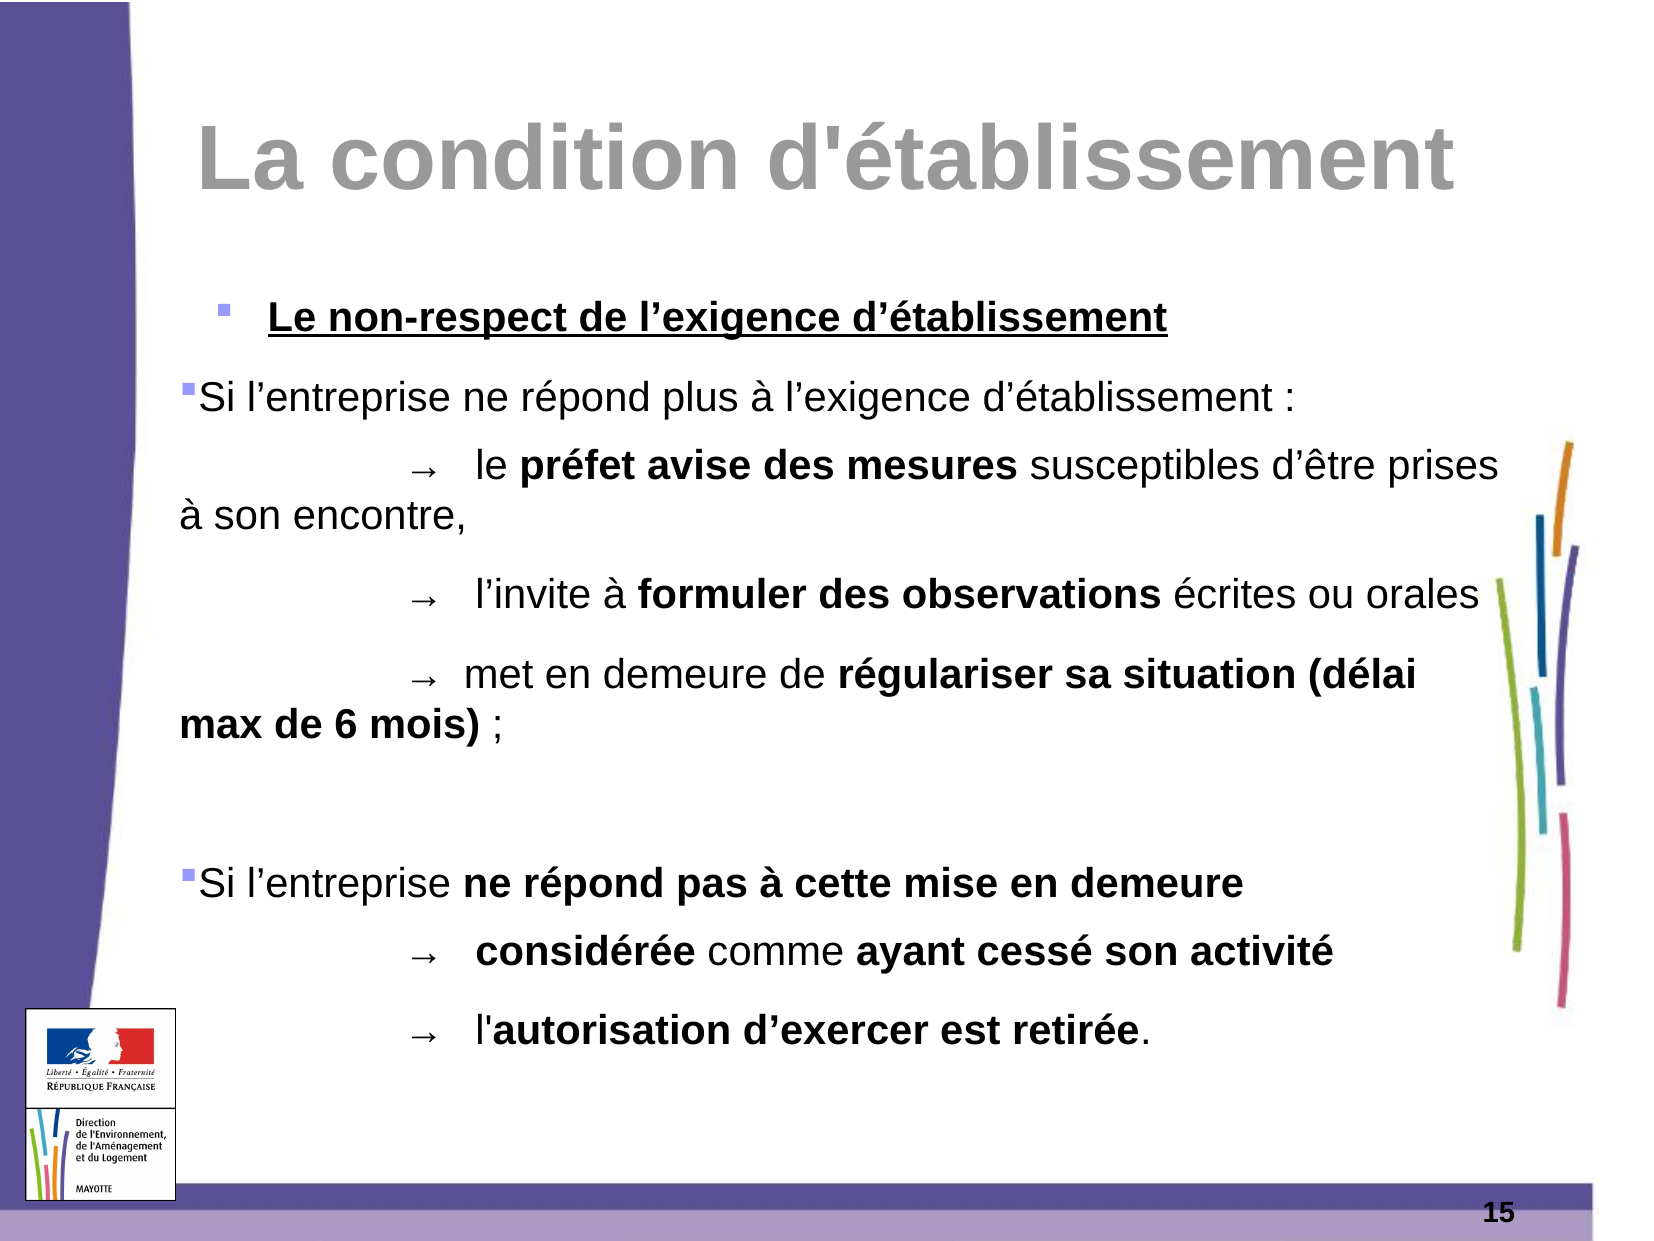

# La condition d'établissement
Le non-respect de l’exigence d’établissement
Si l’entreprise ne répond plus à l’exigence d’établissement :
 			→ le préfet avise des mesures susceptibles d’être prises à son encontre,
 			→ l’invite à formuler des observations écrites ou orales
 			→ met en demeure de régulariser sa situation (délai max de 6 mois) ;
Si l’entreprise ne répond pas à cette mise en demeure
 			→ considérée comme ayant cessé son activité
 			→ l'autorisation d’exercer est retirée.